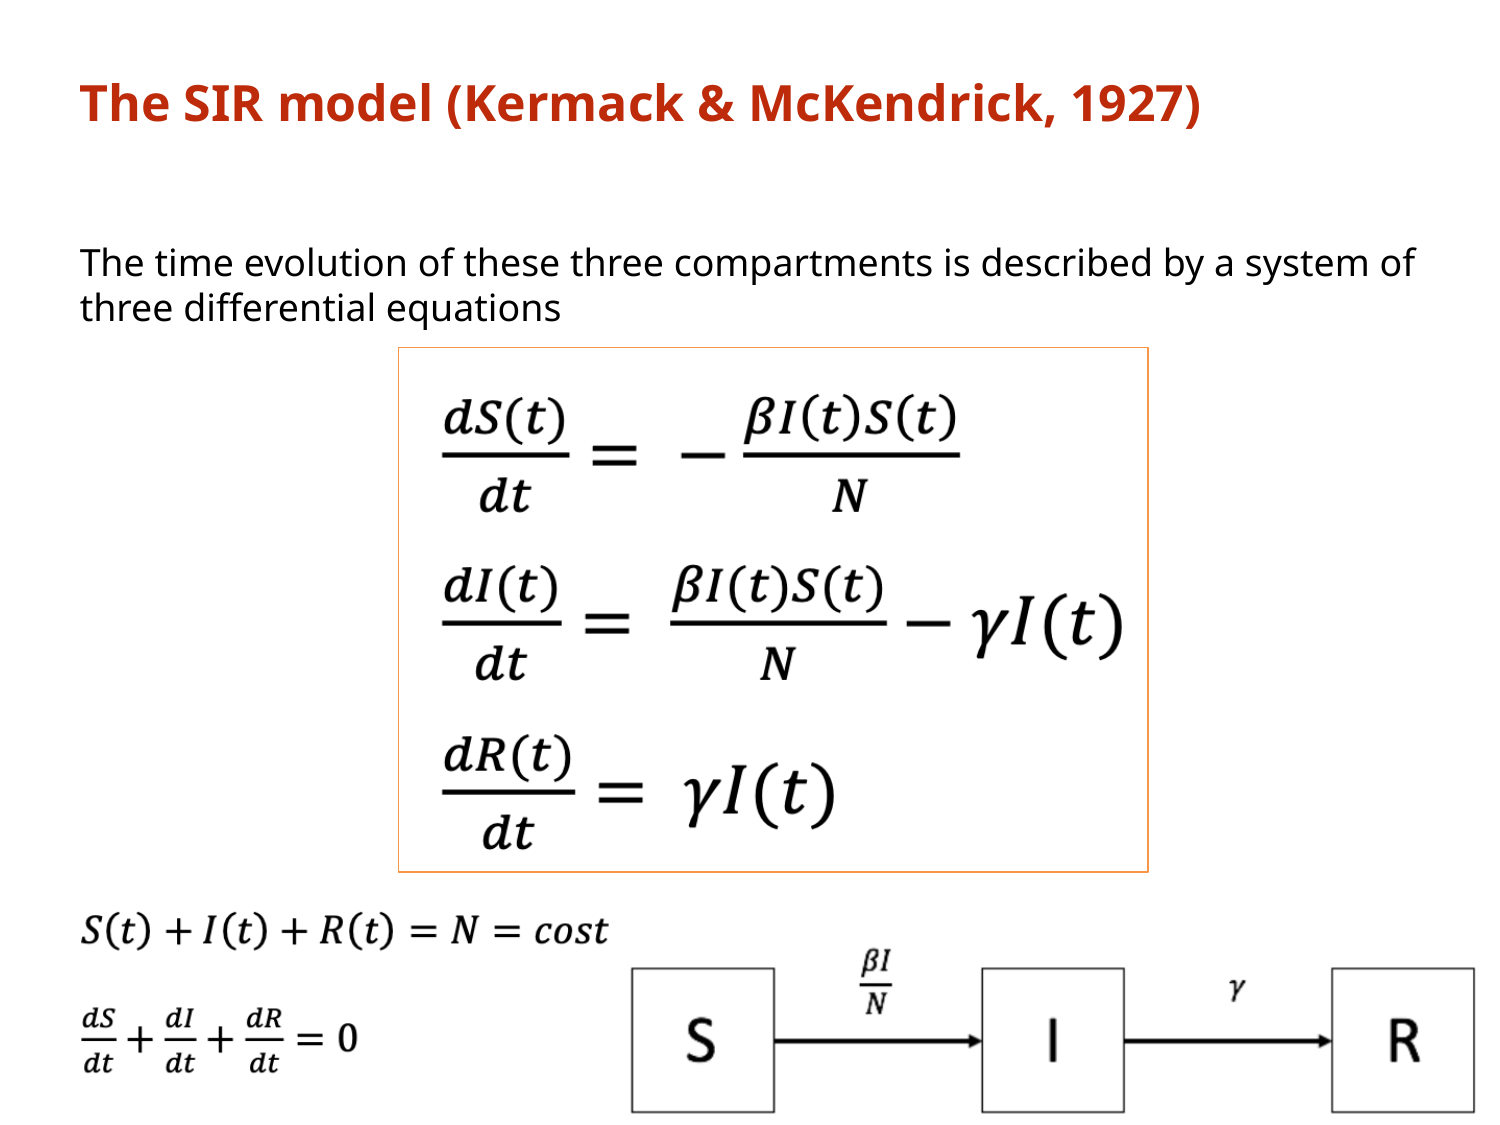

# The SIR model (Kermack & McKendrick, 1927)
The time evolution of these three compartments is described by a system of three differential equations